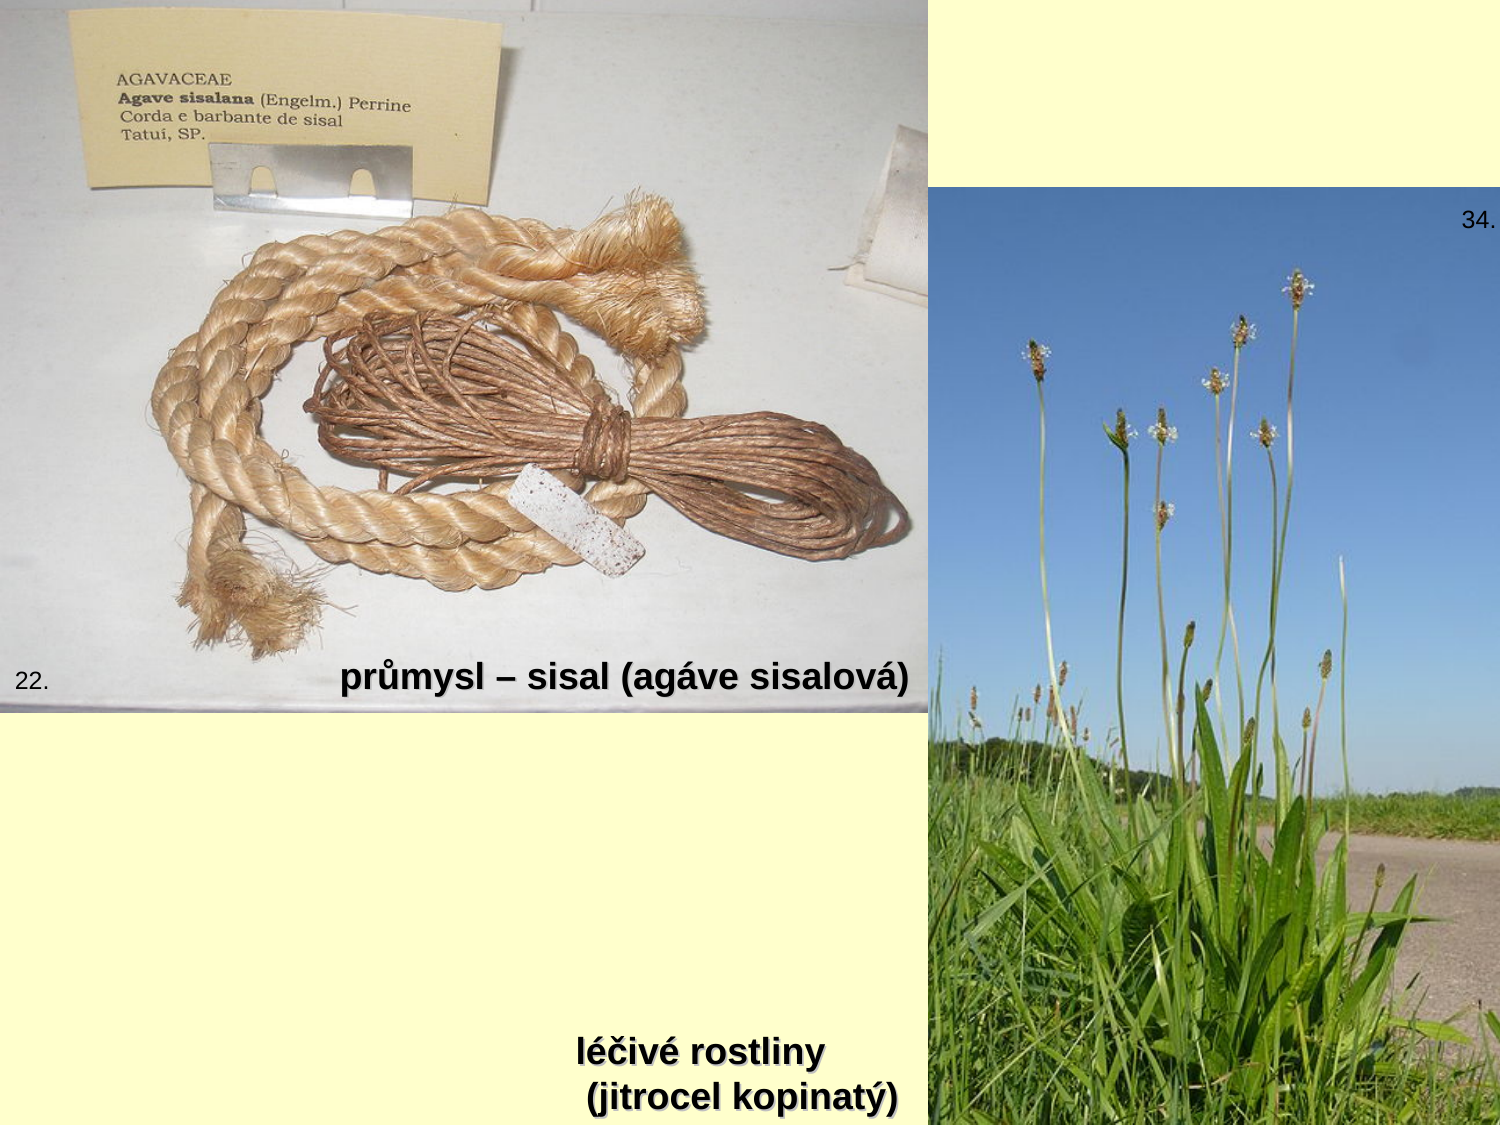

34.
průmysl – sisal (agáve sisalová)
22.
léčivé rostliny
 (jitrocel kopinatý)